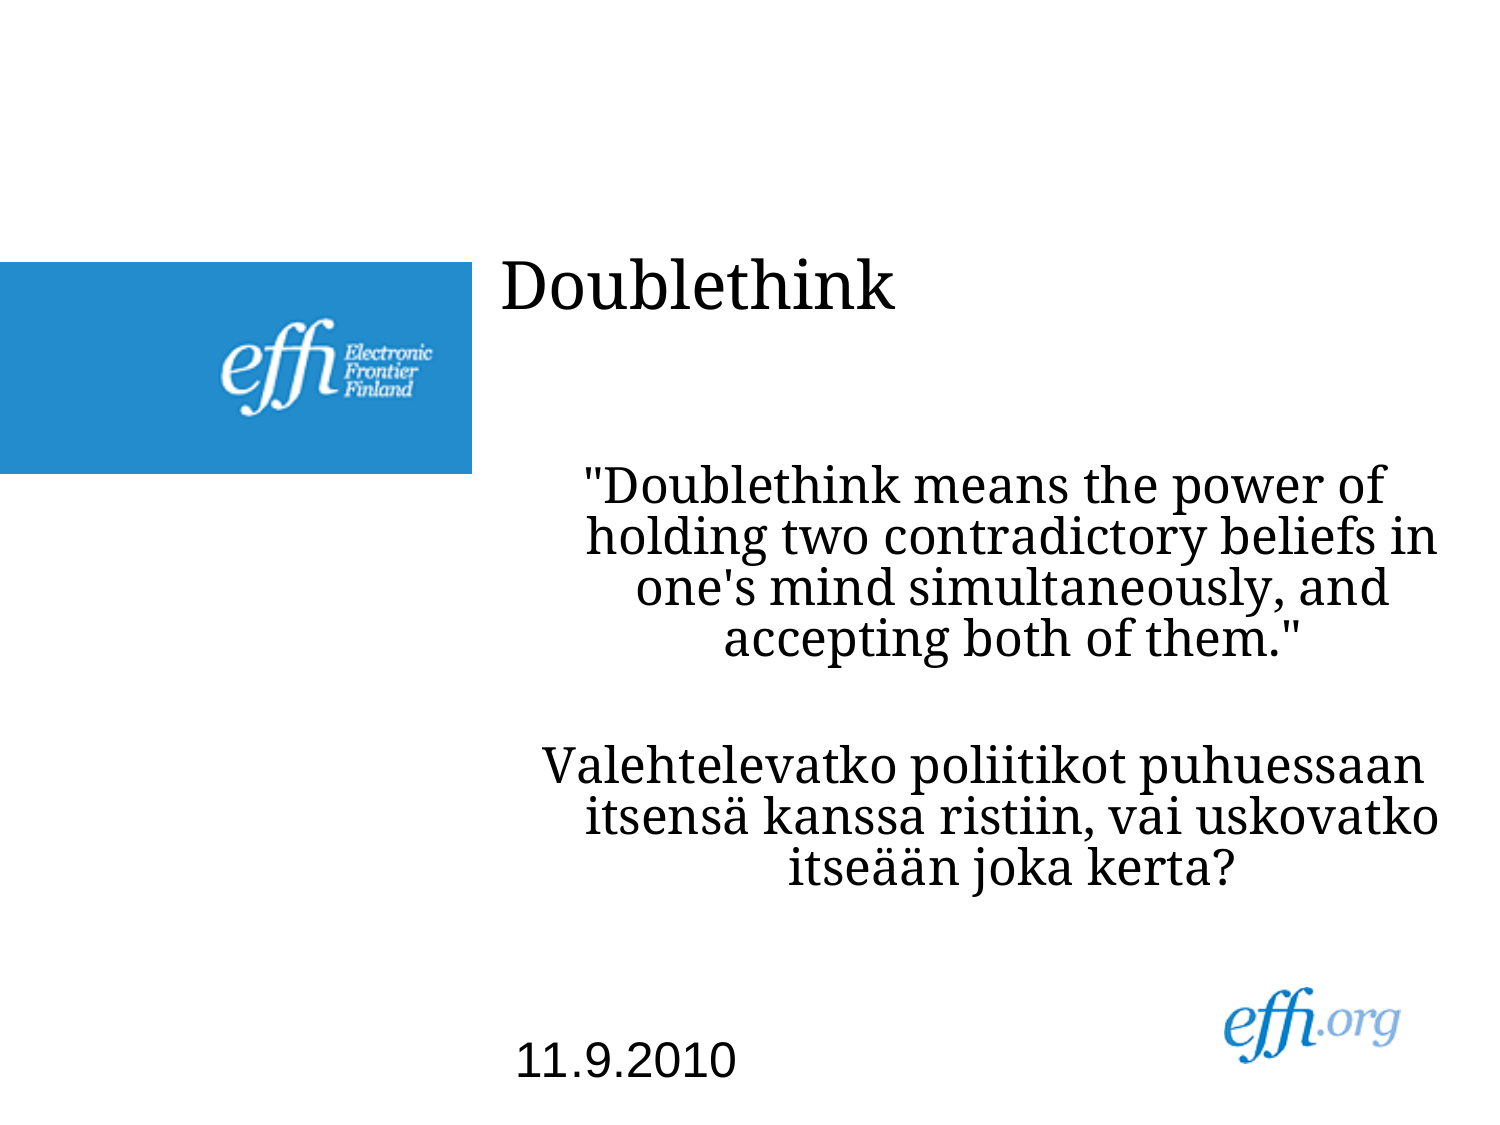

# Doublethink
"Doublethink means the power of holding two contradictory beliefs in one's mind simultaneously, and accepting both of them."
Valehtelevatko poliitikot puhuessaan itsensä kanssa ristiin, vai uskovatko itseään joka kerta?